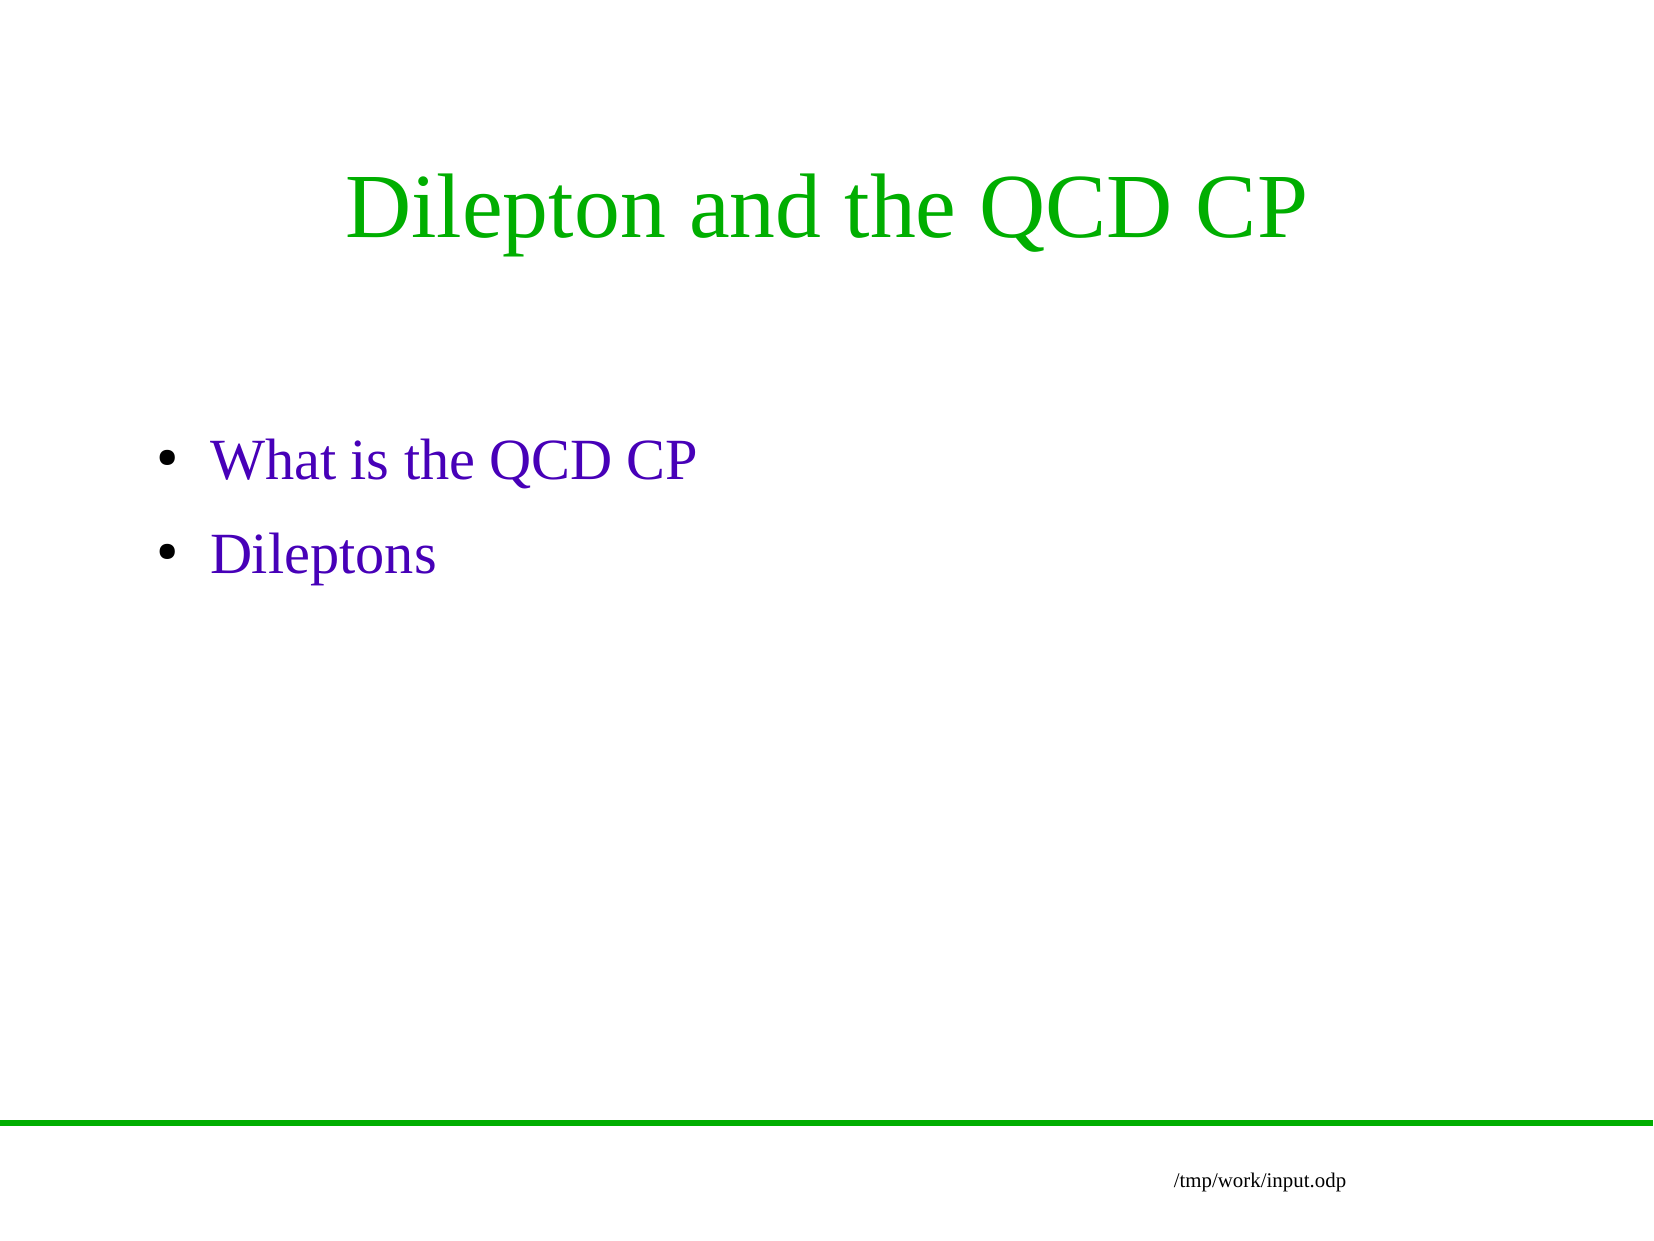

# Dilepton and the QCD CP
What is the QCD CP
Dileptons